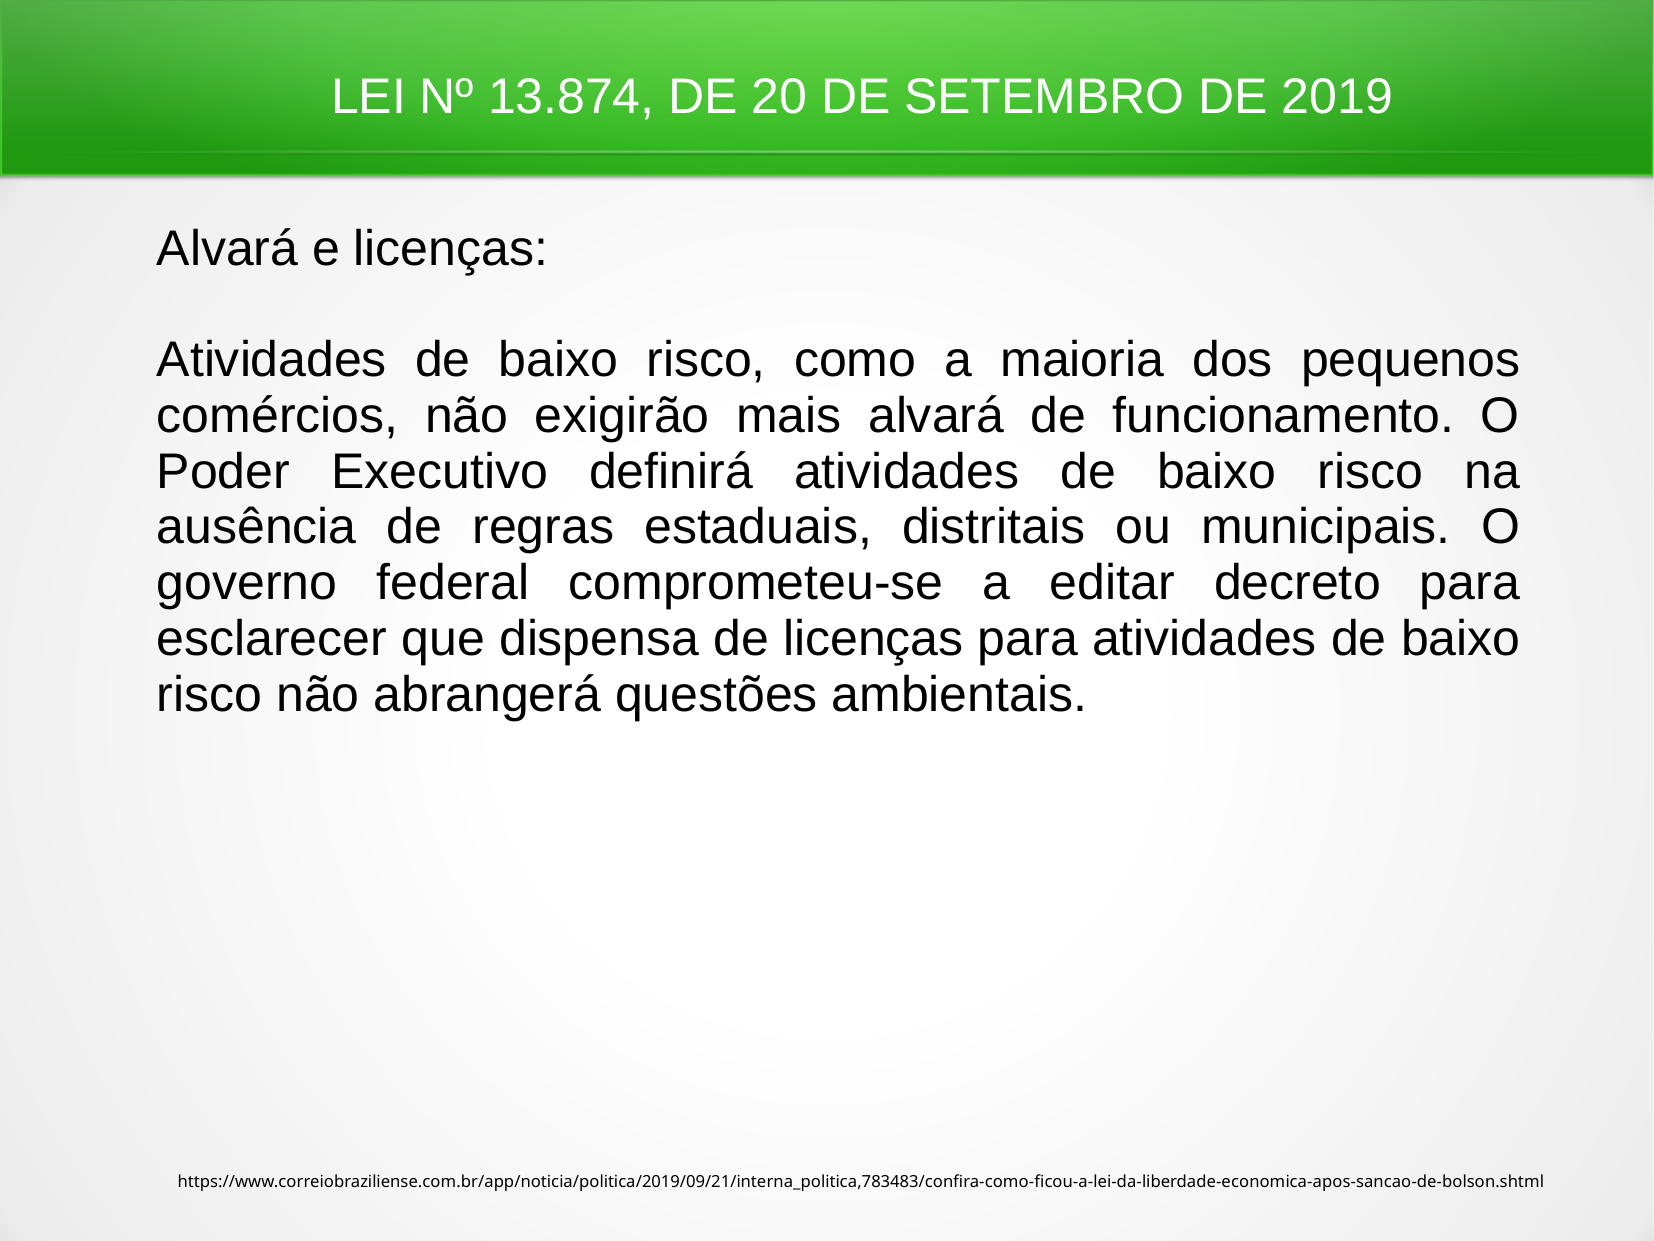

LEI Nº 13.874, DE 20 DE SETEMBRO DE 2019
Alvará e licenças:
Atividades de baixo risco, como a maioria dos pequenos comércios, não exigirão mais alvará de funcionamento. O Poder Executivo definirá atividades de baixo risco na ausência de regras estaduais, distritais ou municipais. O governo federal comprometeu-se a editar decreto para esclarecer que dispensa de licenças para atividades de baixo risco não abrangerá questões ambientais.
# https://www.correiobraziliense.com.br/app/noticia/politica/2019/09/21/interna_politica,783483/confira-como-ficou-a-lei-da-liberdade-economica-apos-sancao-de-bolson.shtml